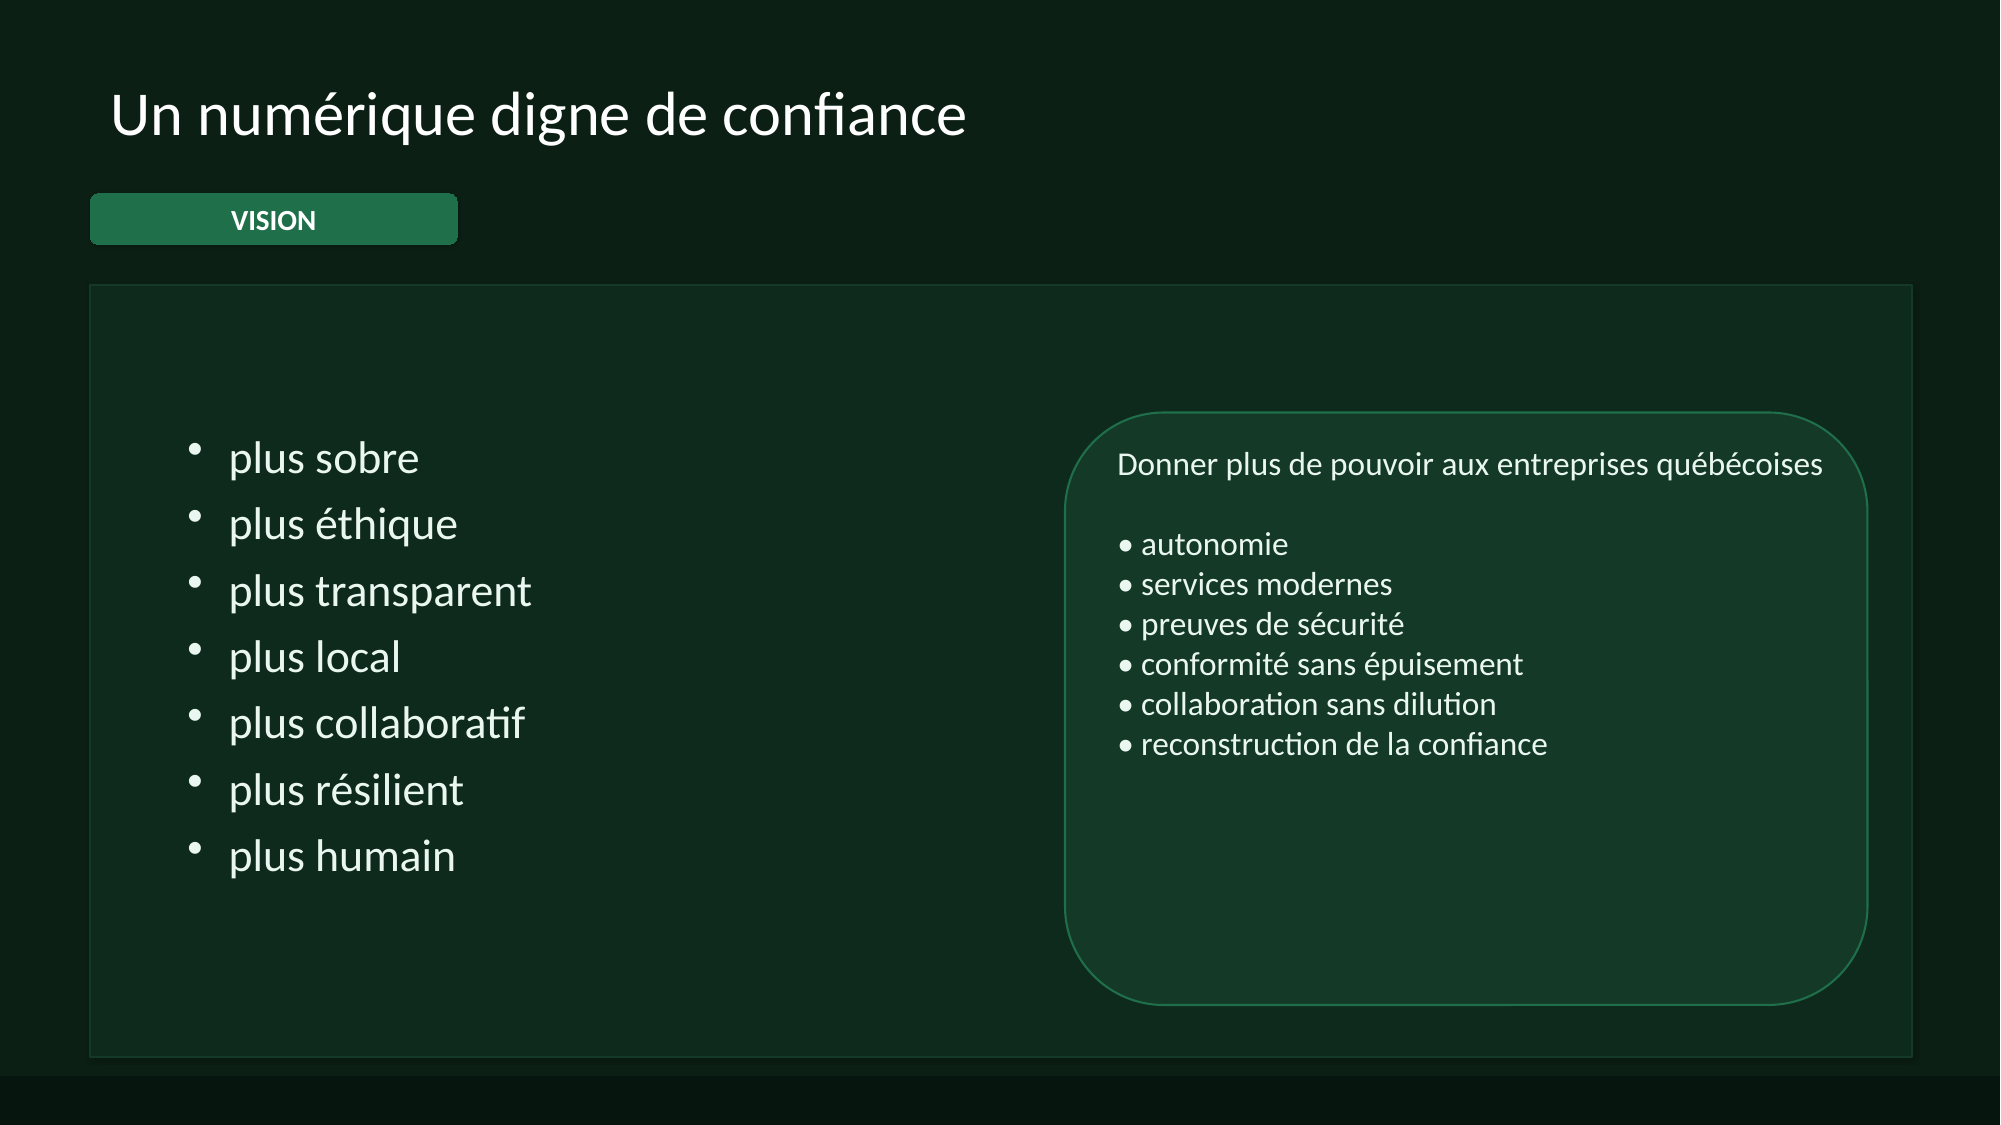

Un numérique digne de confiance
VISION
plus sobre
plus éthique
plus transparent
plus local
plus collaboratif
plus résilient
plus humain
Donner plus de pouvoir aux entreprises québécoises
• autonomie
• services modernes
• preuves de sécurité
• conformité sans épuisement
• collaboration sans dilution
• reconstruction de la confiance
Vision — cible